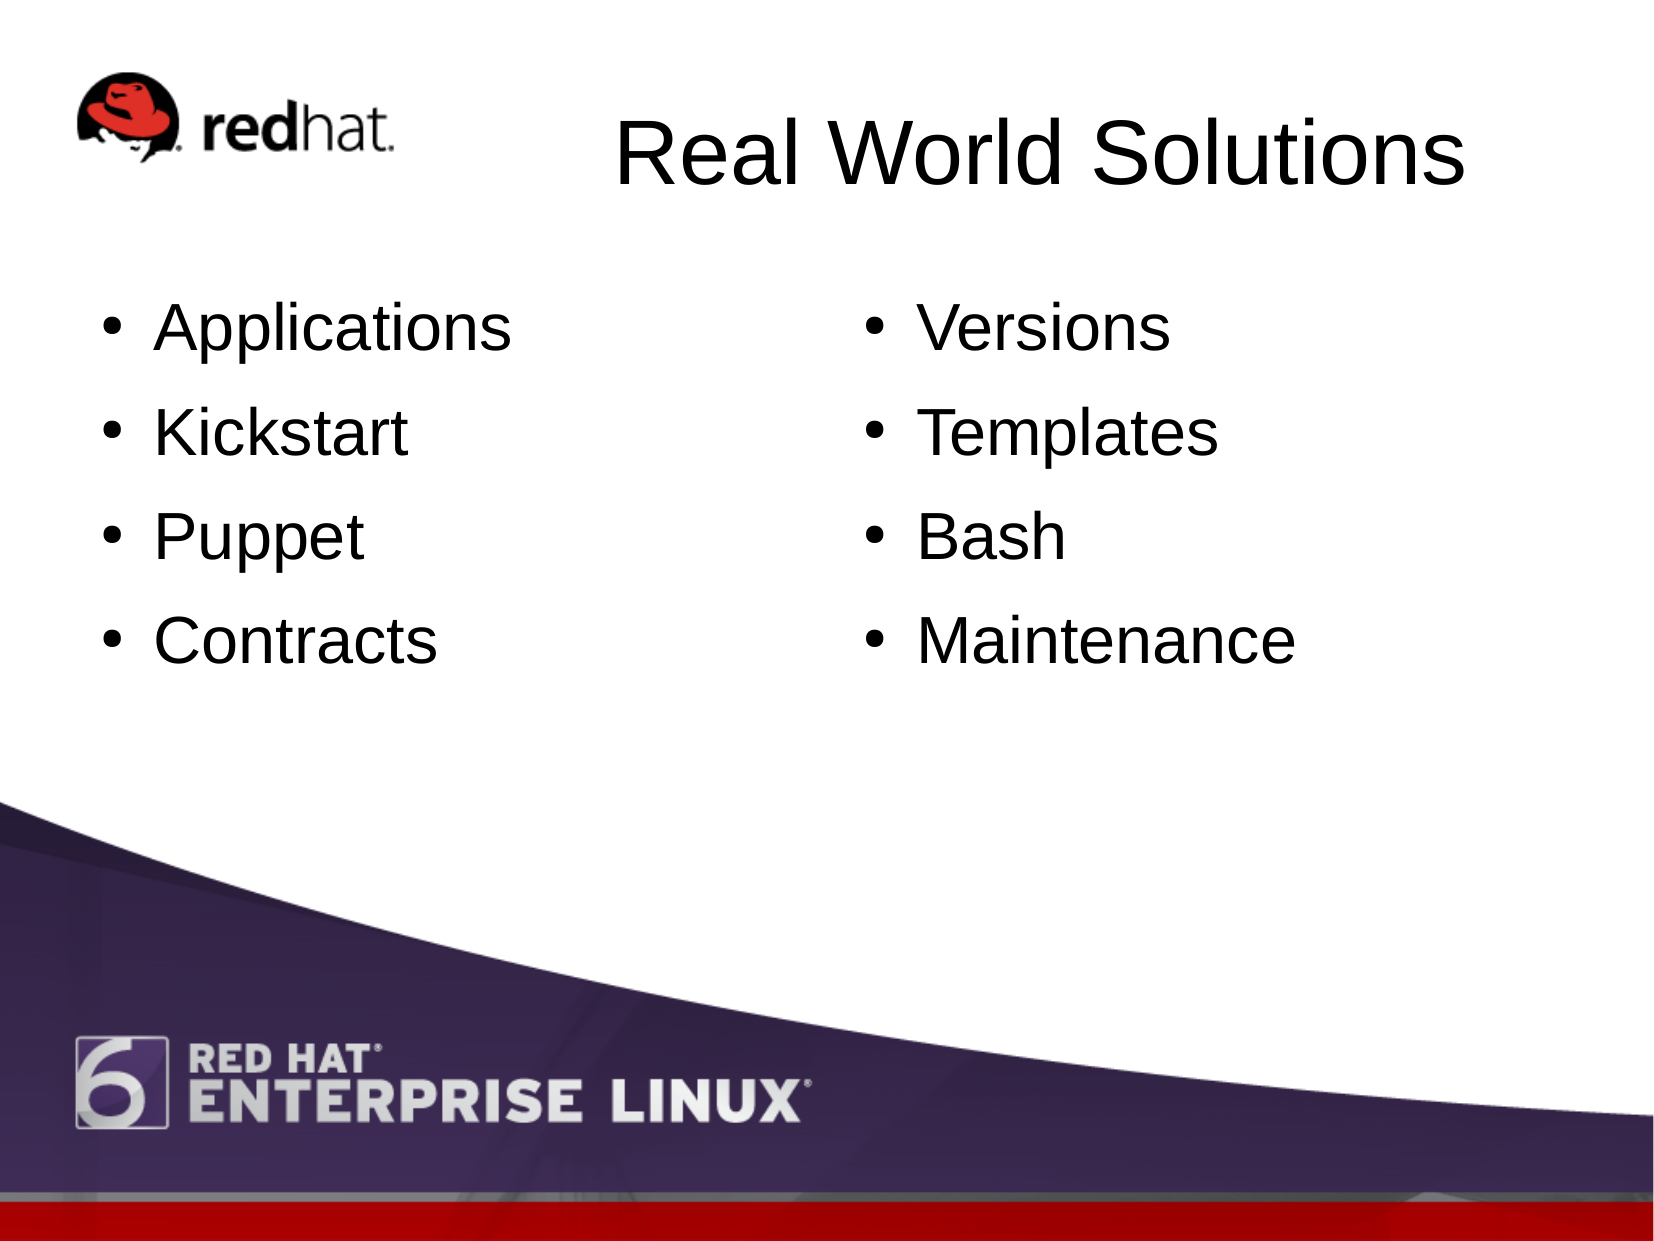

# Real World Solutions
Applications
Kickstart
Puppet
Contracts
Versions
Templates
Bash
Maintenance